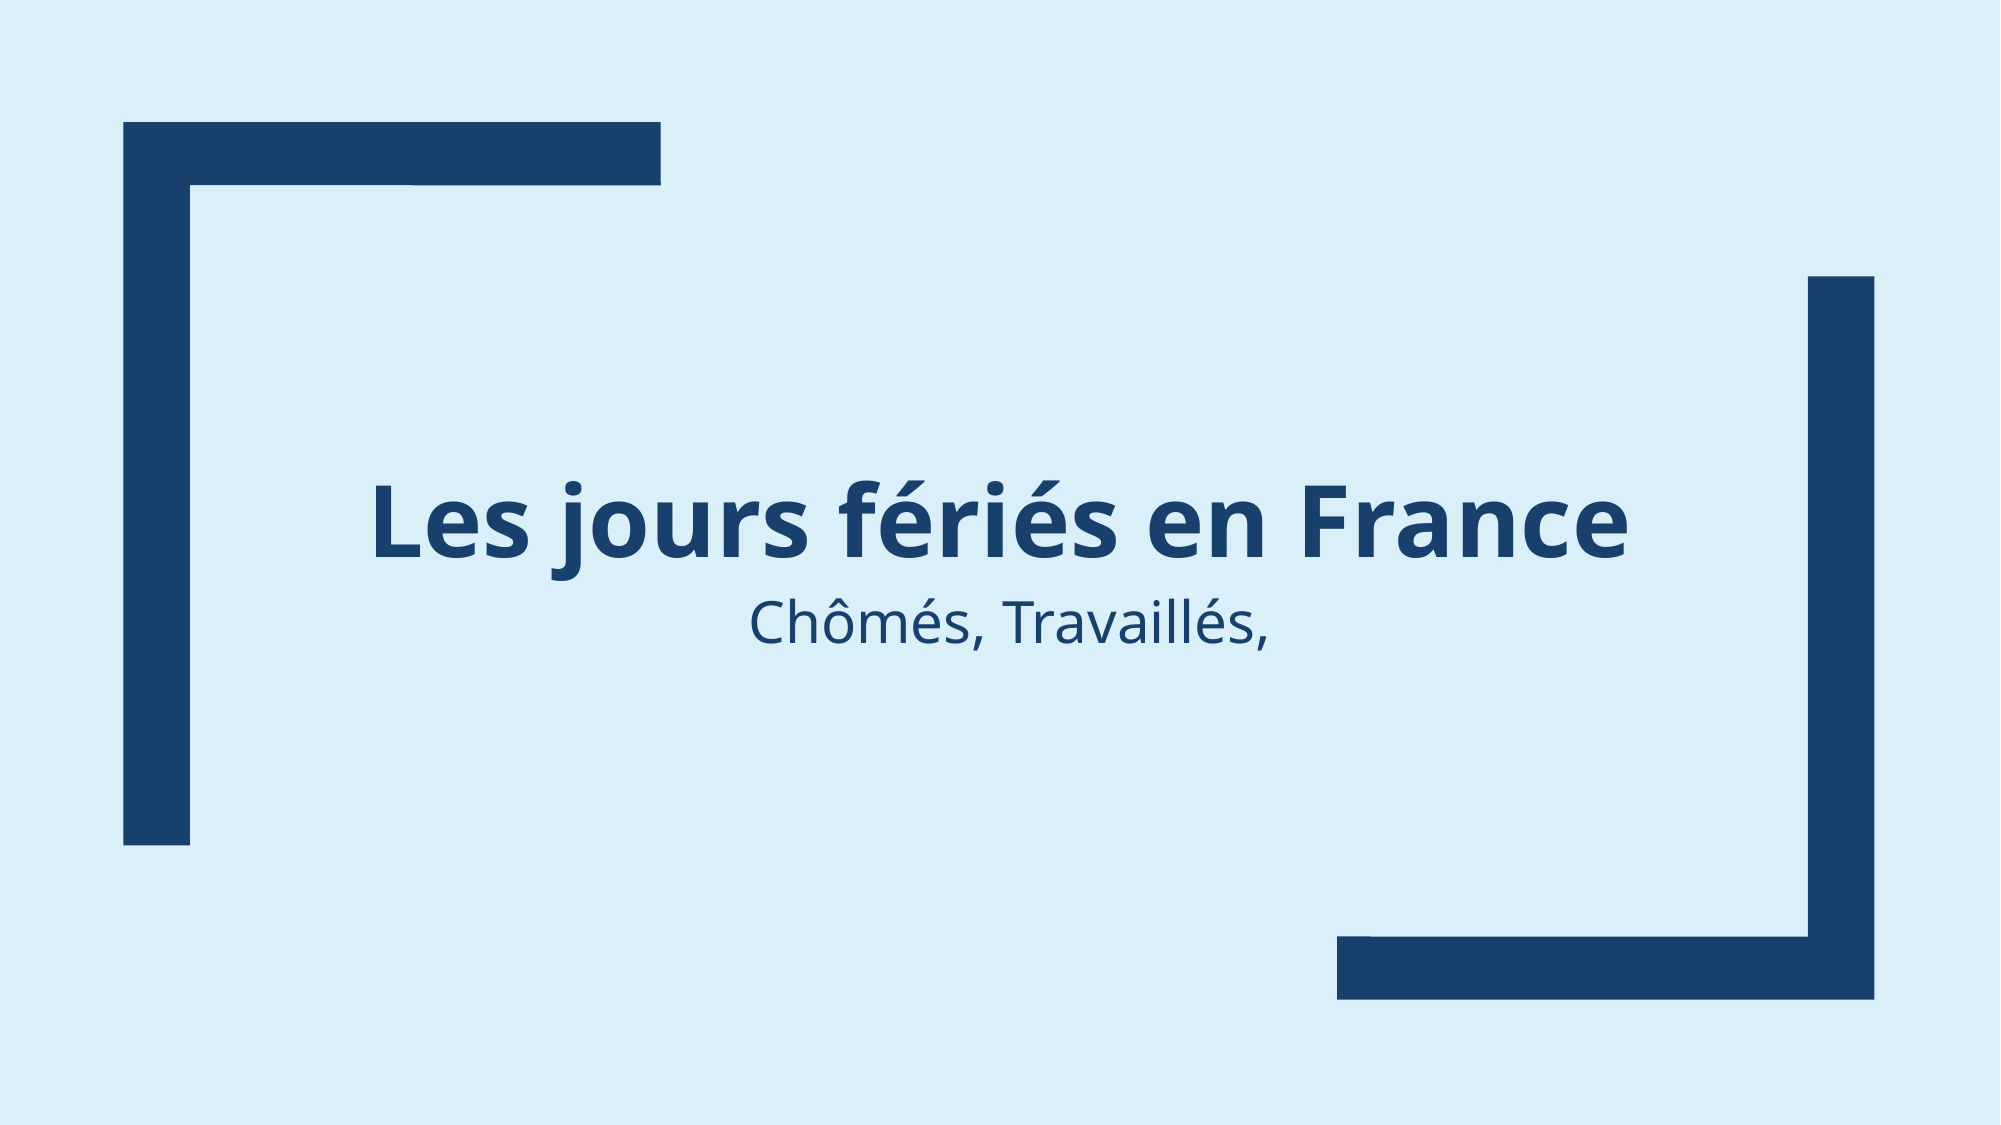

Les jours fériés en France
 Chômés, Travaillés,